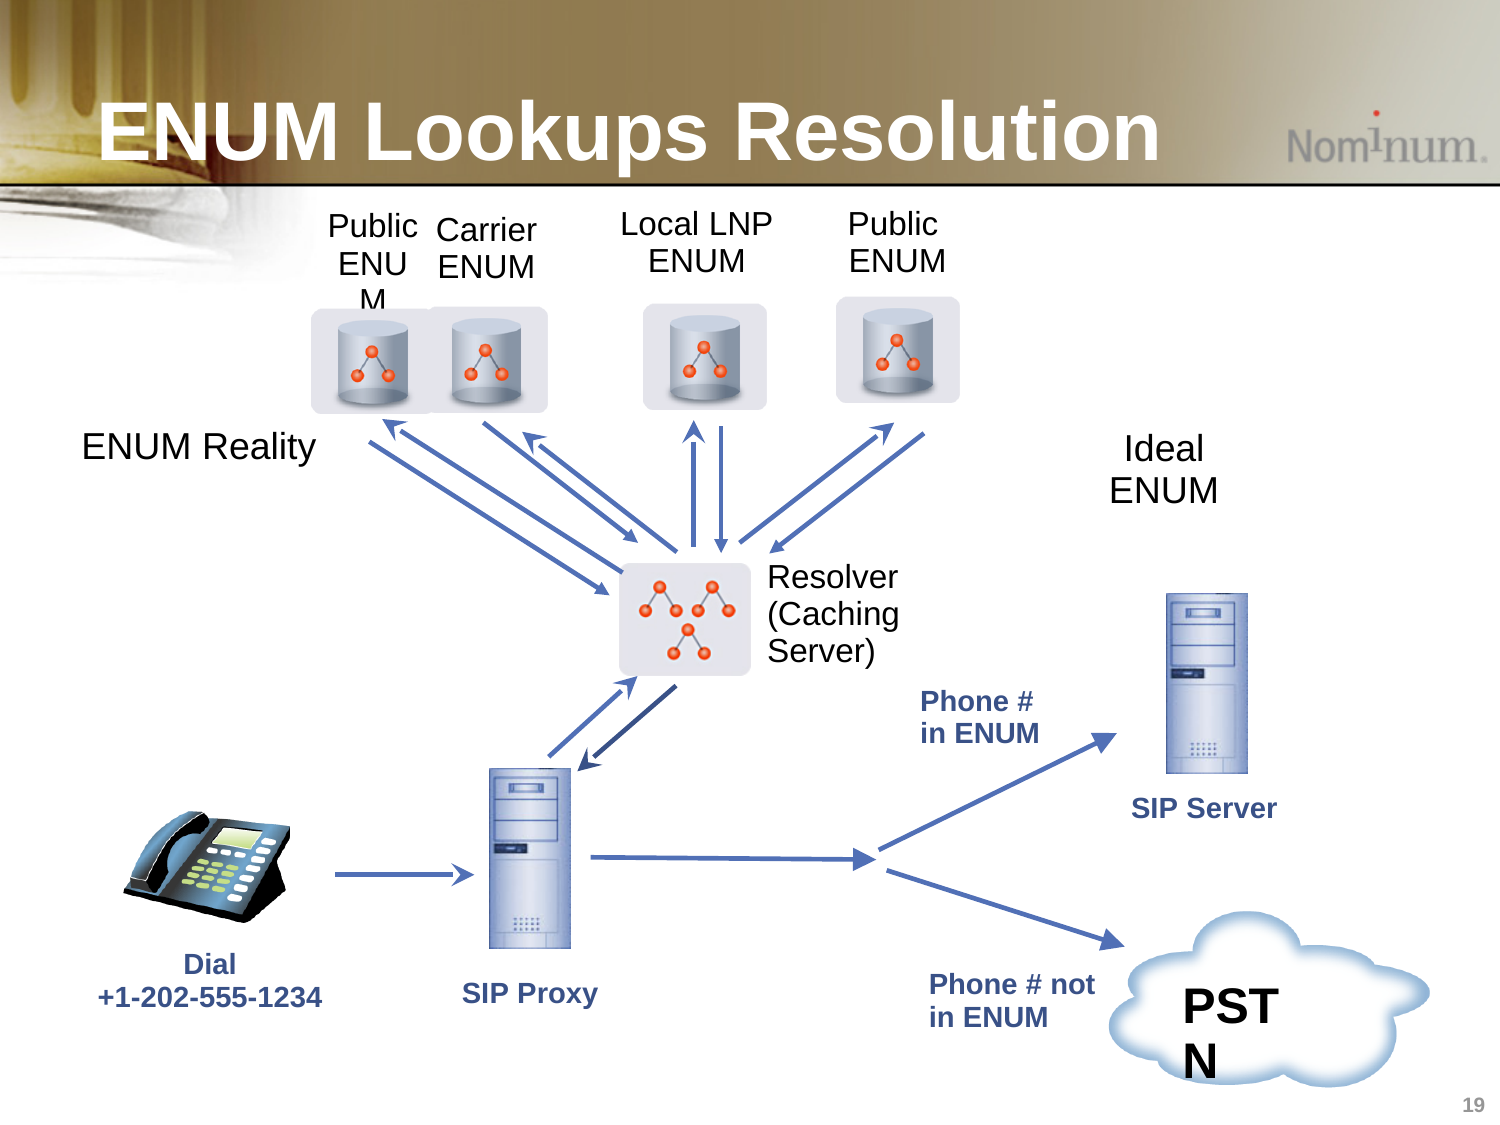

# ENUM Lookups Resolution
Local LNP
ENUM
Public
ENUM
Public
ENUM
Carrier
ENUM
ENUM Reality
Ideal ENUM
Resolver
(Caching
Server)
Phone #
in ENUM
SIP Server
Phone # not
in ENUM
PSTN
SIP Proxy
Dial
+1-202-555-1234